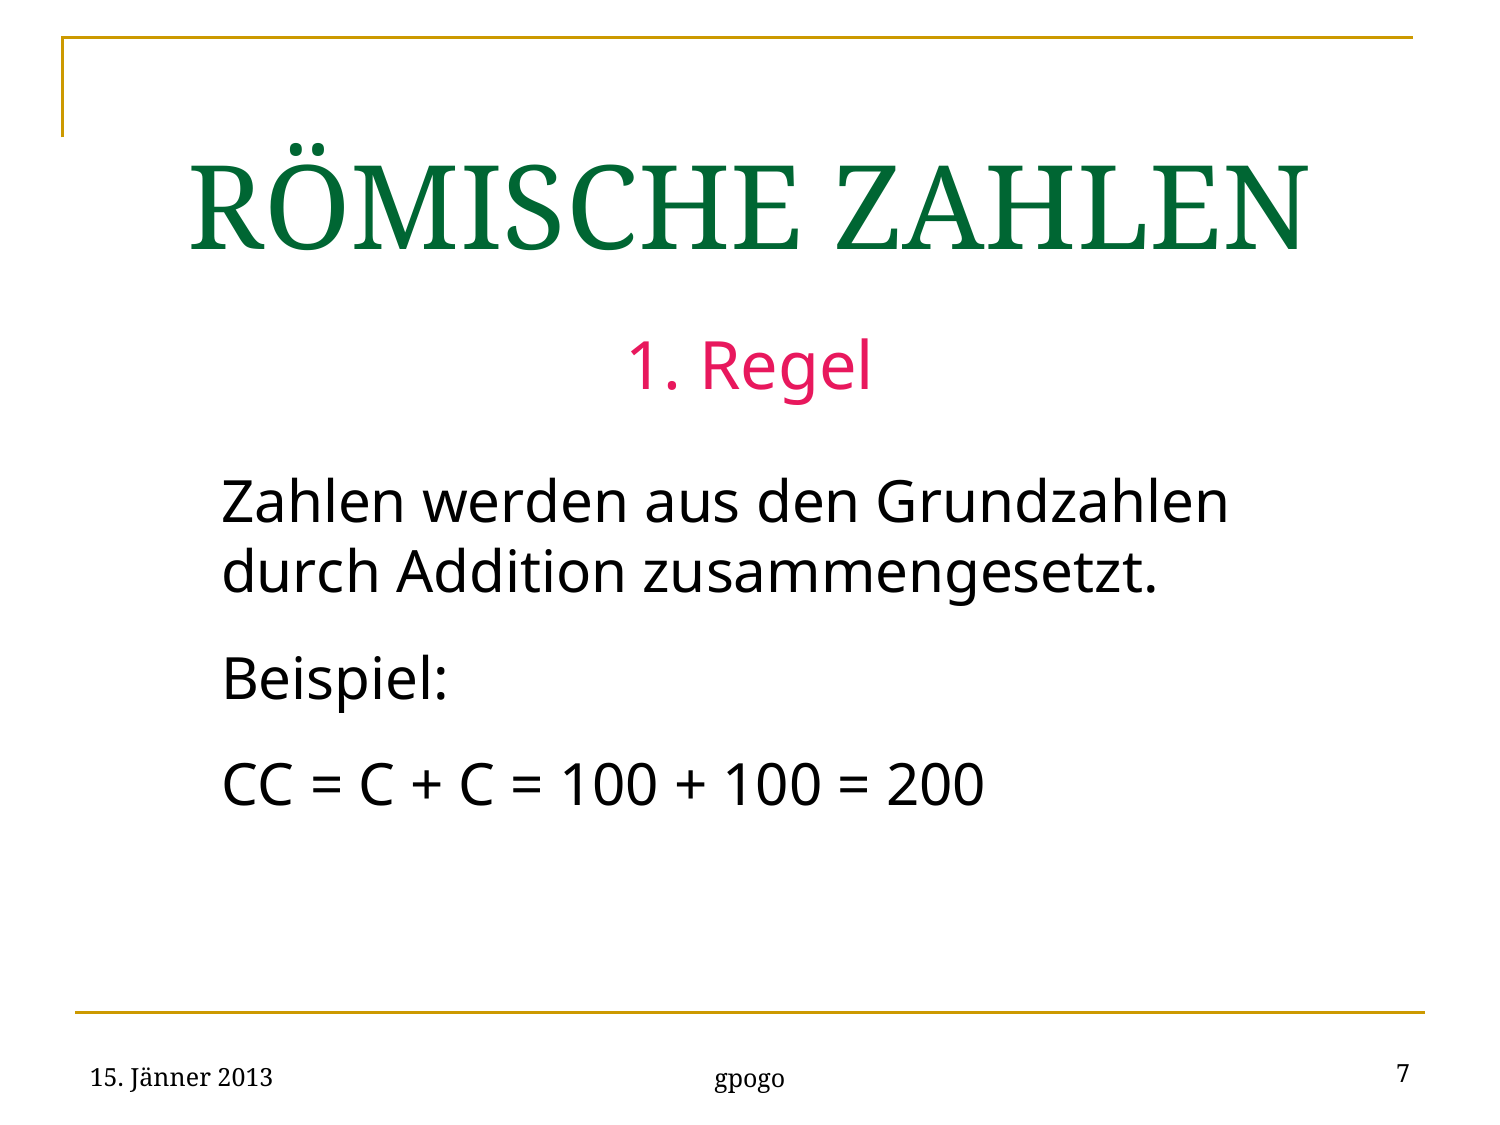

# RÖMISCHE ZAHLEN
1. Regel
Zahlen werden aus den Grundzahlen durch Addition zusammengesetzt.
Beispiel:
CC = C + C = 100 + 100 = 200
15. Jänner 2013
gpogo